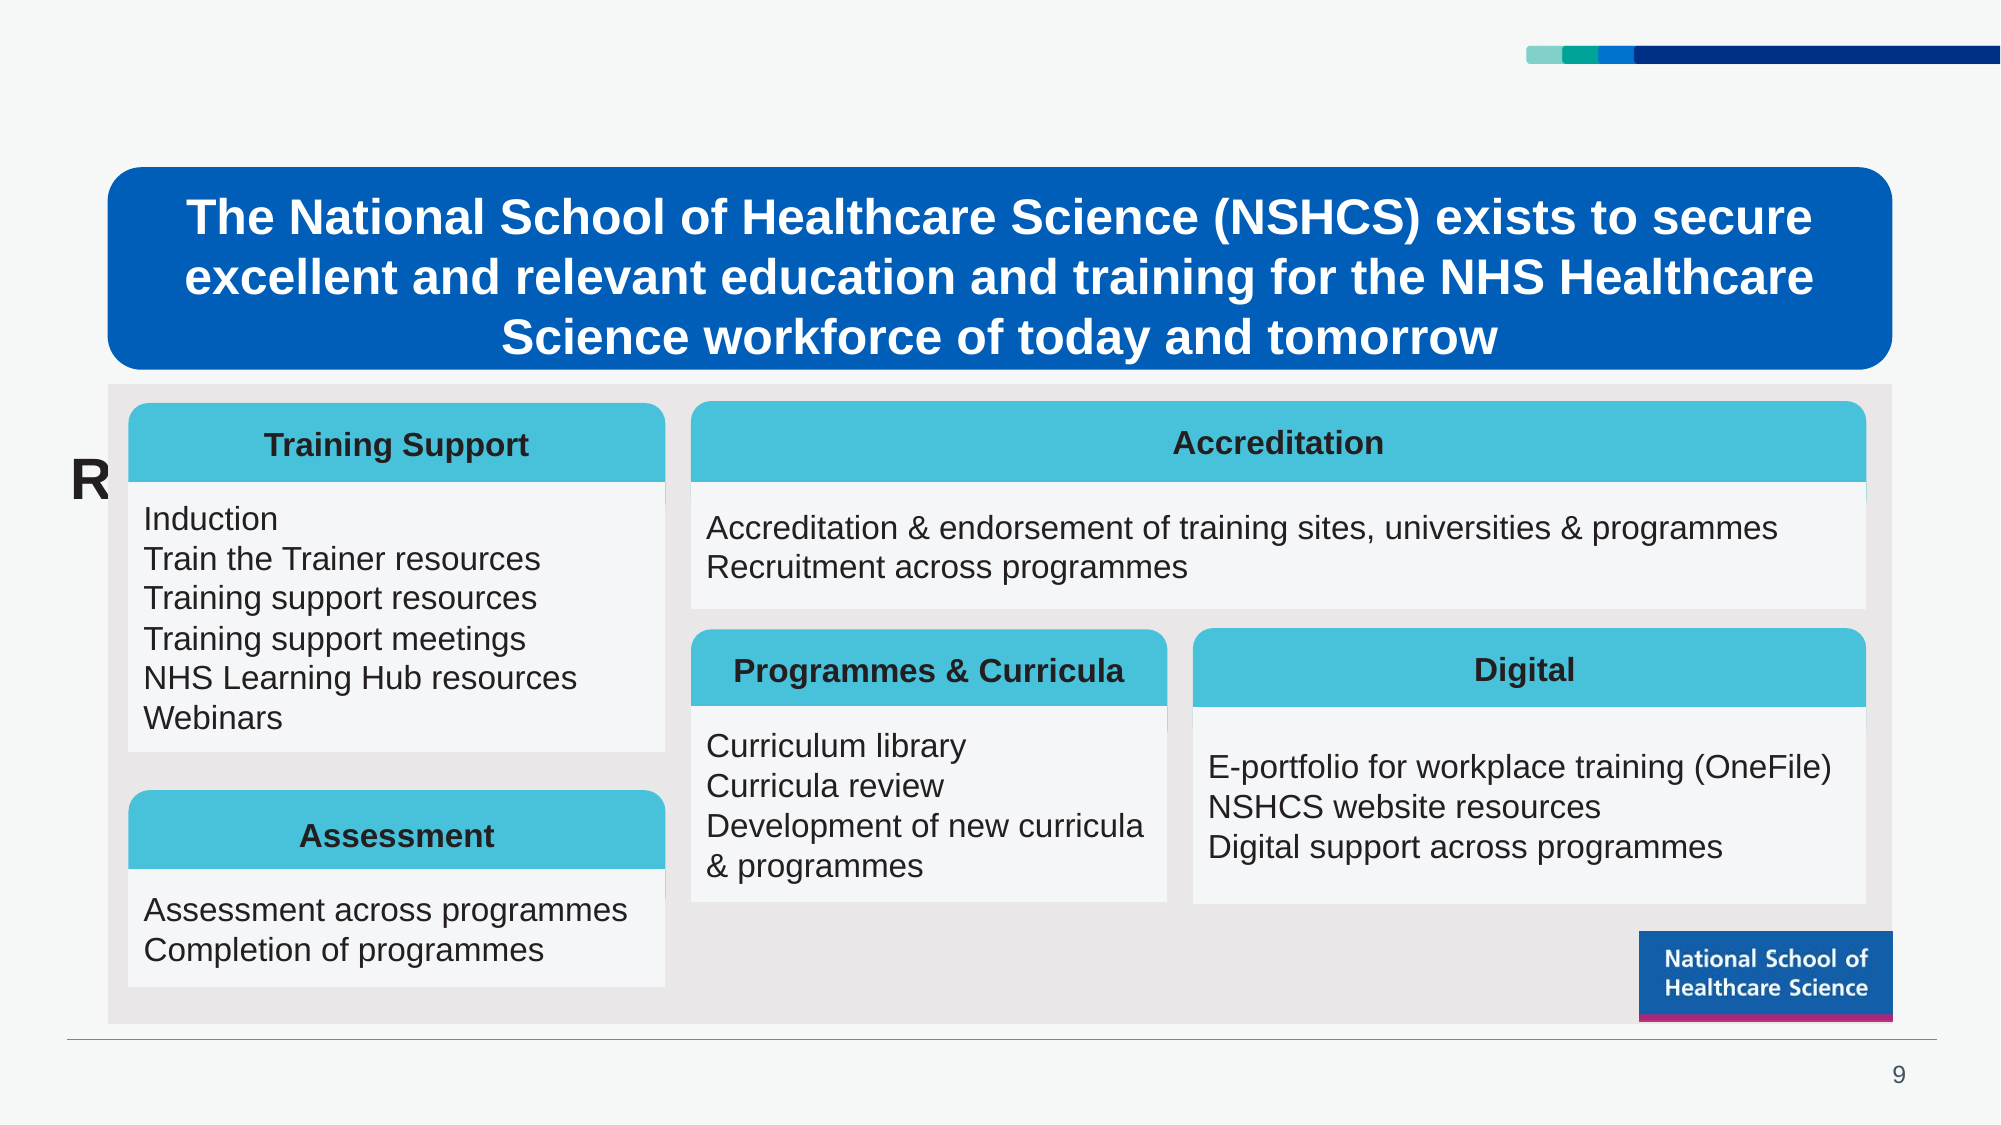

The National School of Healthcare Science (NSHCS) exists to secure excellent and relevant education and training for the NHS Healthcare Science workforce of today and tomorrow
Accreditation
Accreditation & endorsement of training sites, universities & programmes
Recruitment across programmes
Training Support
Induction
Train the Trainer resources
Training support resources
Training support meetings
NHS Learning Hub resources
Webinars
Digital
E-portfolio for workplace training (OneFile)
NSHCS website resources
Digital support across programmes
Programmes & Curricula
Curriculum library
Curricula review
Development of new curricula & programmes
Assessment
Assessment across programmes
Completion of programmes
# Role of the NSHCS in your journey